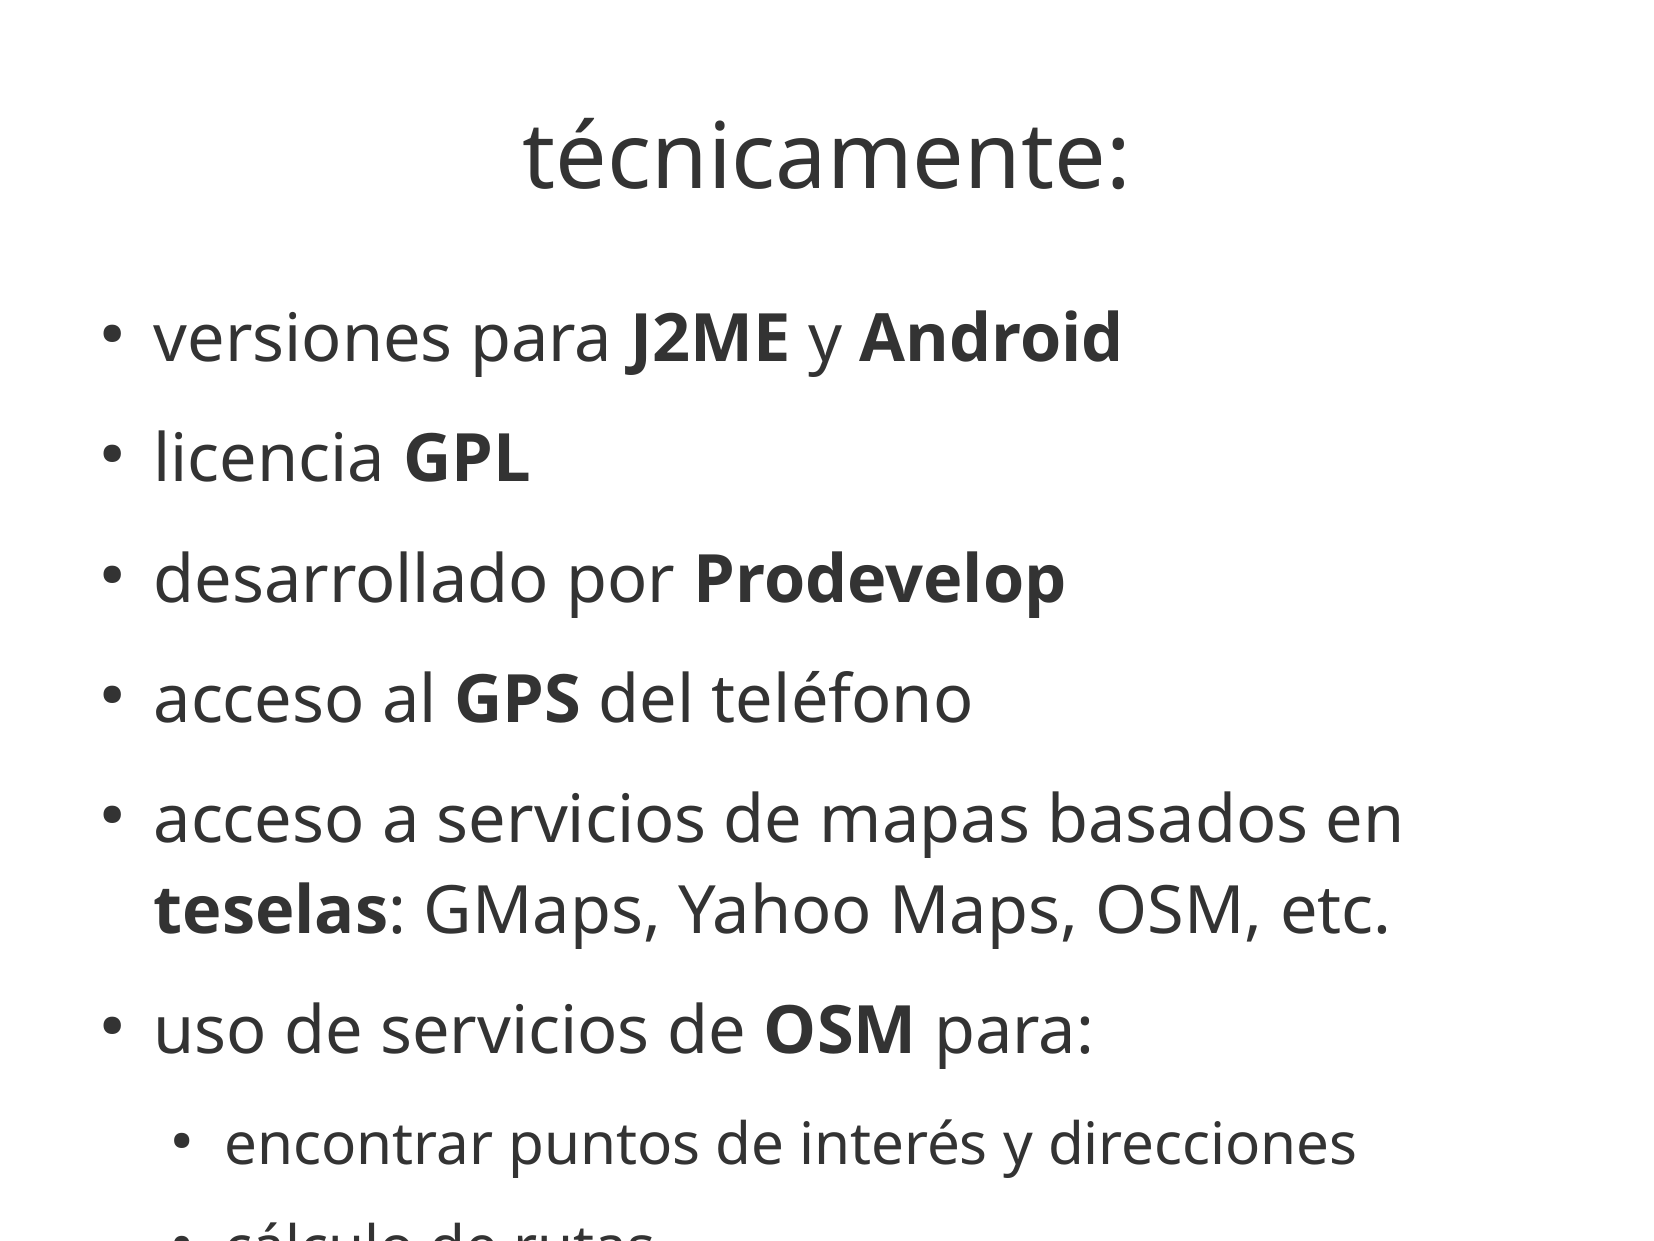

# técnicamente:
versiones para J2ME y Android
licencia GPL
desarrollado por Prodevelop
acceso al GPS del teléfono
acceso a servicios de mapas basados en teselas: GMaps, Yahoo Maps, OSM, etc.
uso de servicios de OSM para:
encontrar puntos de interés y direcciones
cálculo de rutas